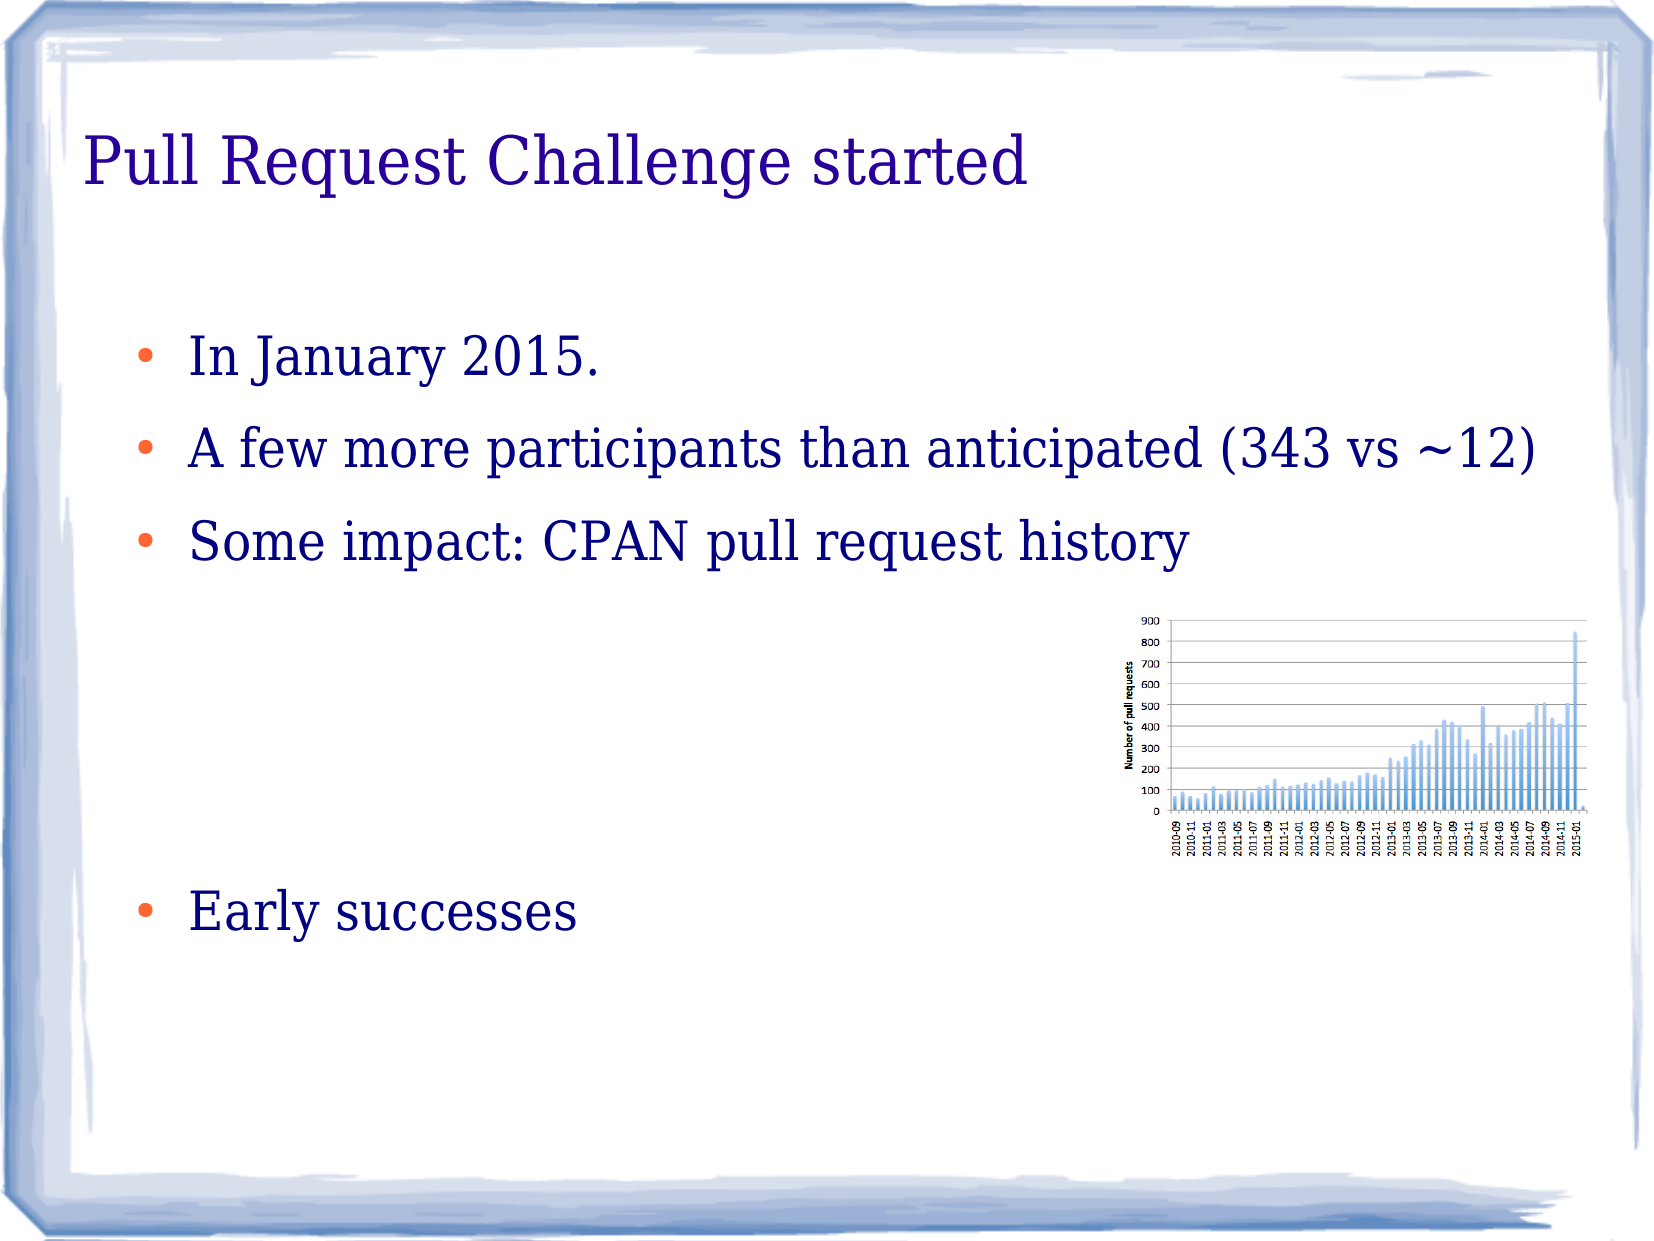

# Pull Request Challenge started
In January 2015.
A few more participants than anticipated (343 vs ~12)
Some impact: CPAN pull request history
Early successes